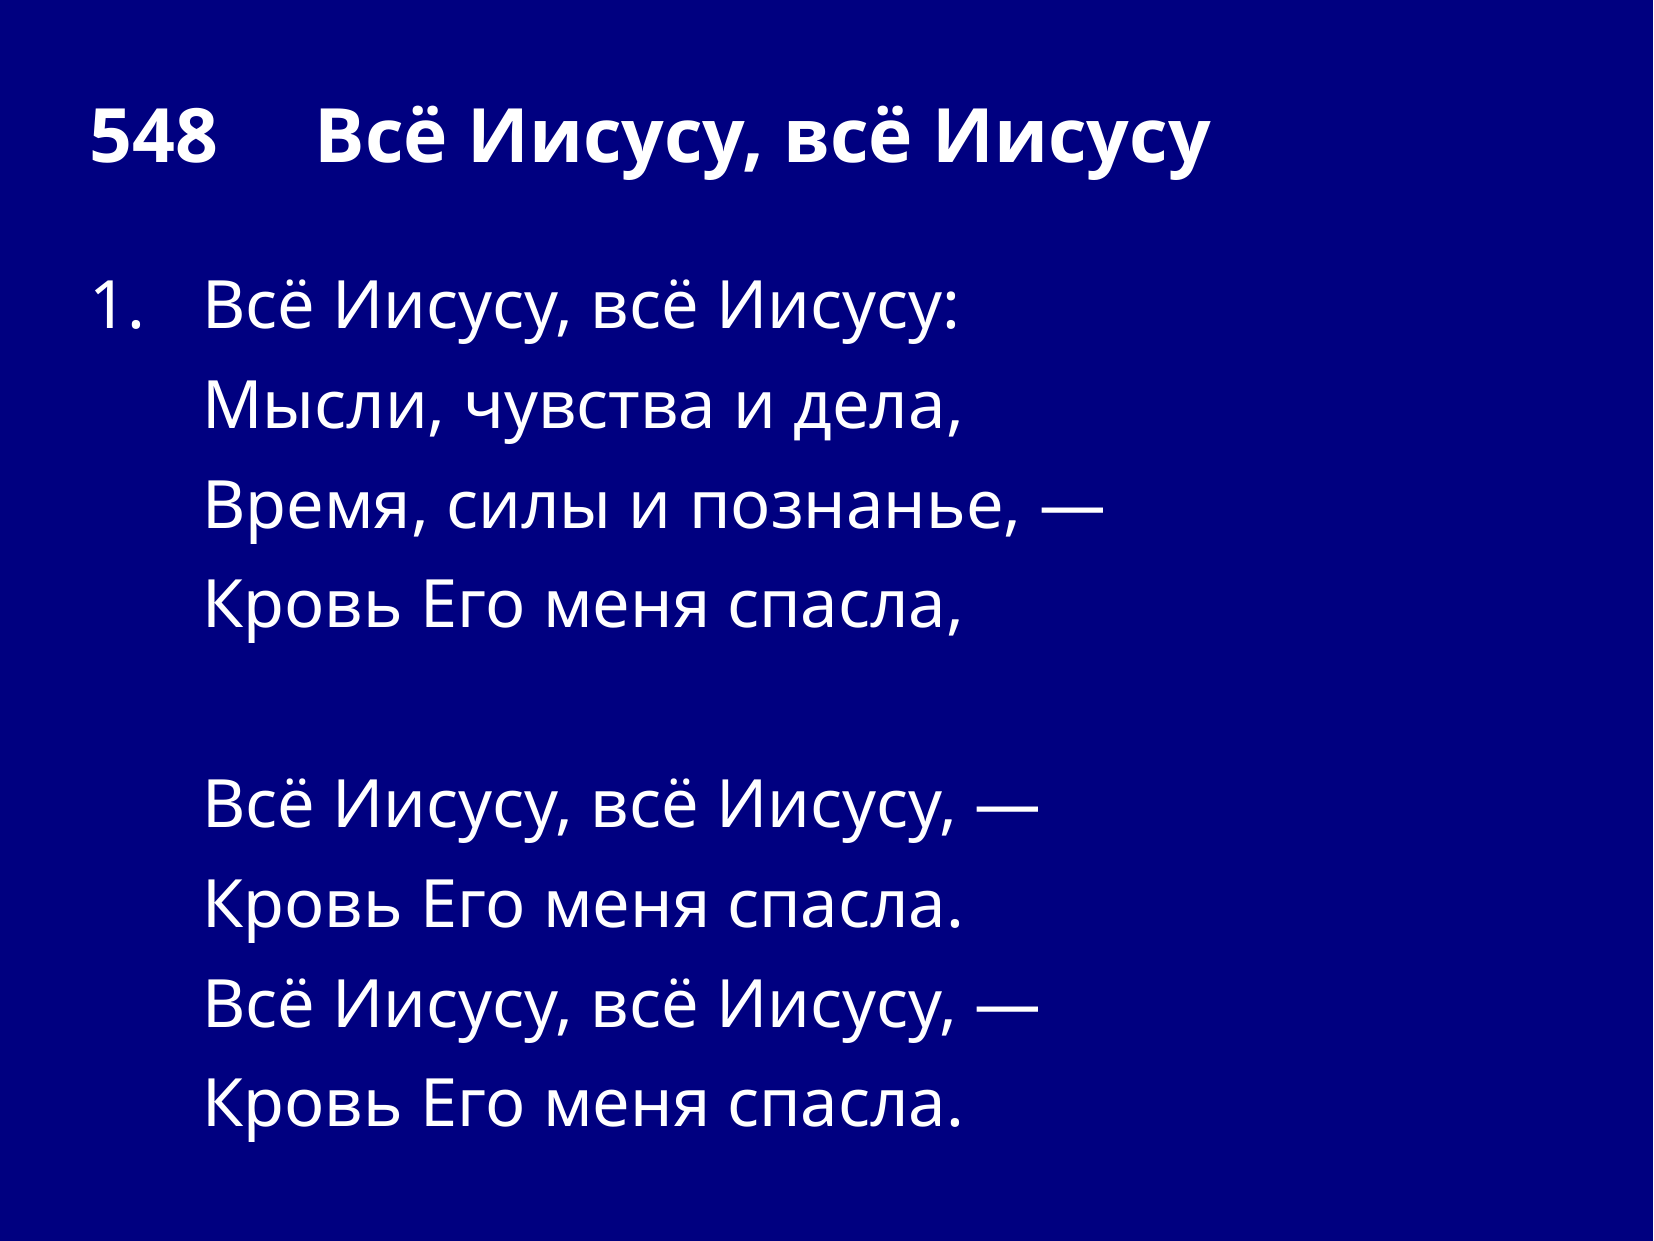

548	Всё Иисусу, всё Иисусу
1.	Всё Иисусу, всё Иисусу:
	Мысли, чувства и дела,
	Время, силы и познанье, —
	Кровь Его меня спасла,
	Всё Иисусу, всё Иисусу, —
	Кровь Его меня спасла.
	Всё Иисусу, всё Иисусу, —
	Кровь Его меня спасла.